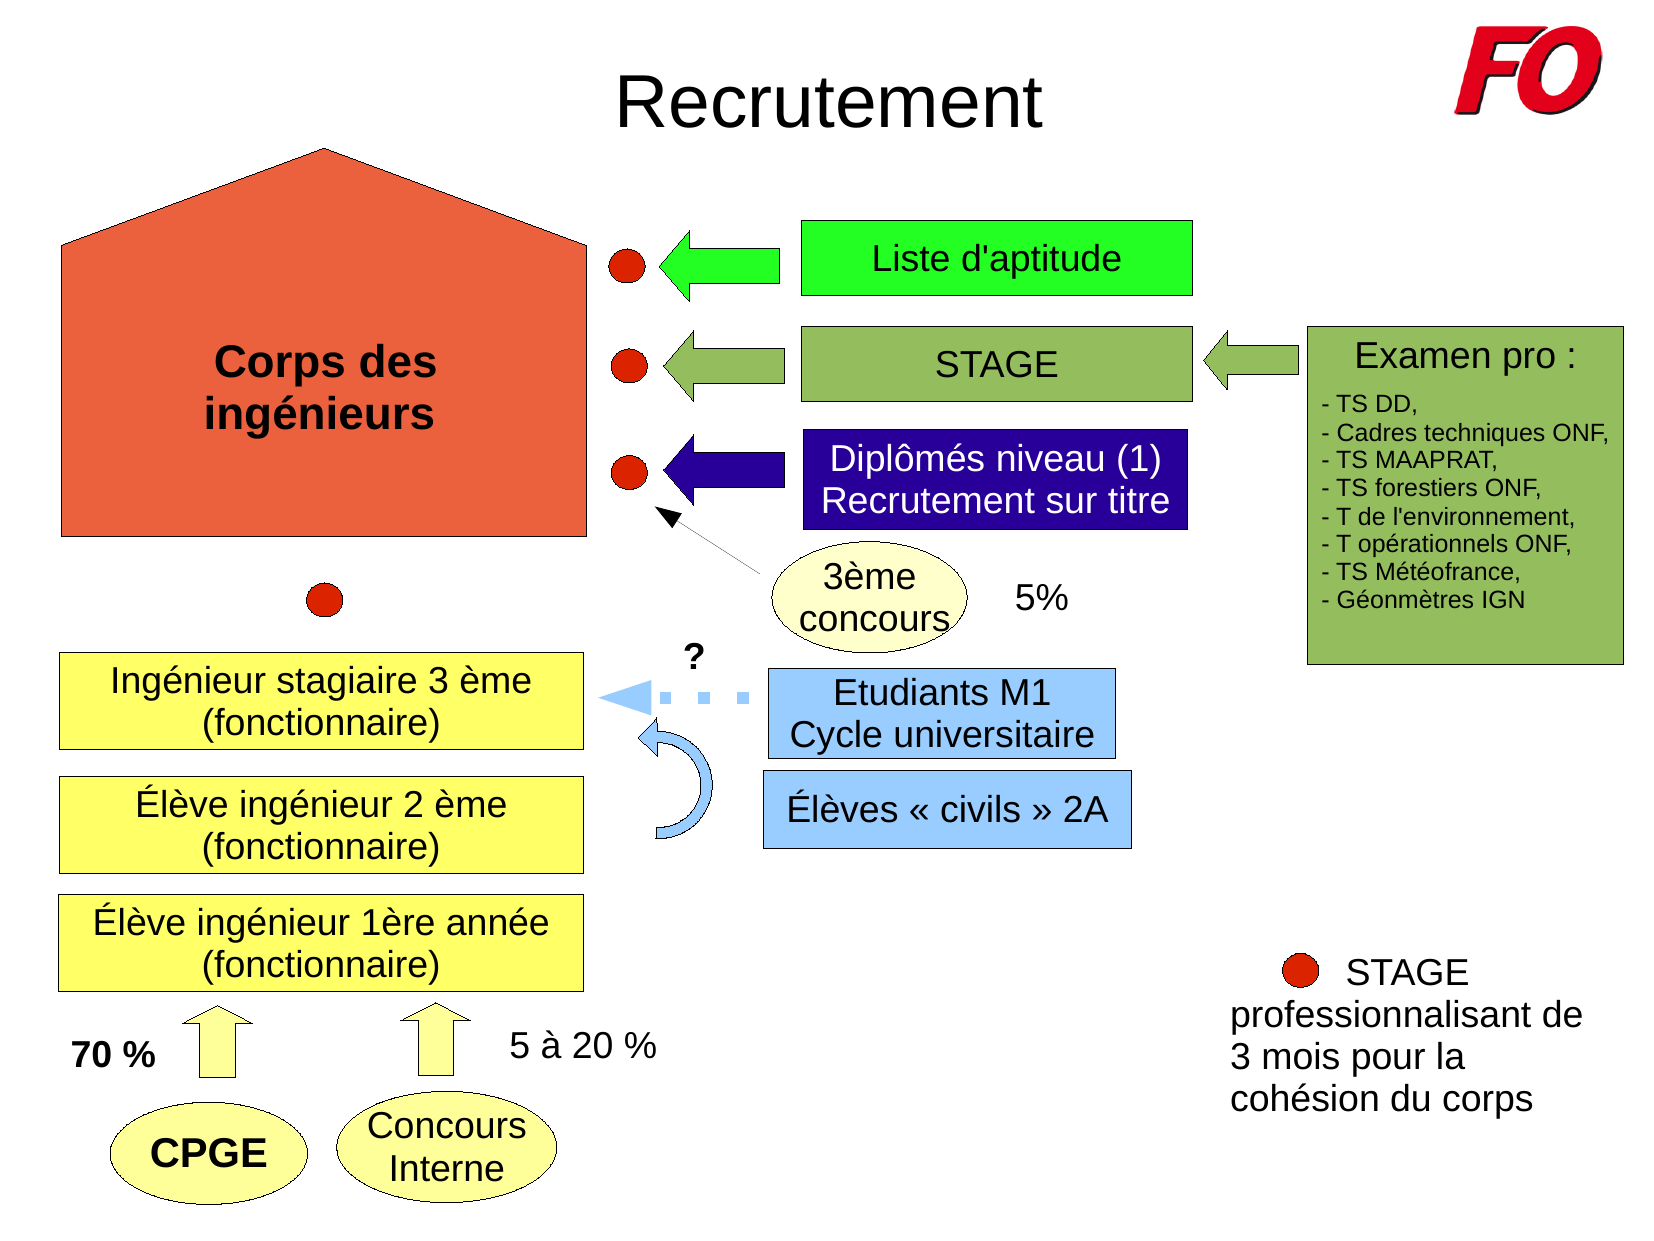

# Recrutement
Liste d'aptitude
Examen pro :
- TS DD,
- Cadres techniques ONF,
- TS MAAPRAT,
- TS forestiers ONF,
- T de l'environnement,
- T opérationnels ONF,
- TS Météofrance,
- Géonmètres IGN
STAGE
Corps des ingénieurs
Diplômés niveau (1)
Recrutement sur titre
3ème
 concours
5%
?
Ingénieur stagiaire 3 ème
(fonctionnaire)
Etudiants M1
Cycle universitaire
Élèves « civils » 2A
Élève ingénieur 2 ème
(fonctionnaire)
Élève ingénieur 1ère année
(fonctionnaire)
 STAGE professionnalisant de 3 mois pour la cohésion du corps
5 à 20 %
70 %
Concours
Interne
CPGE